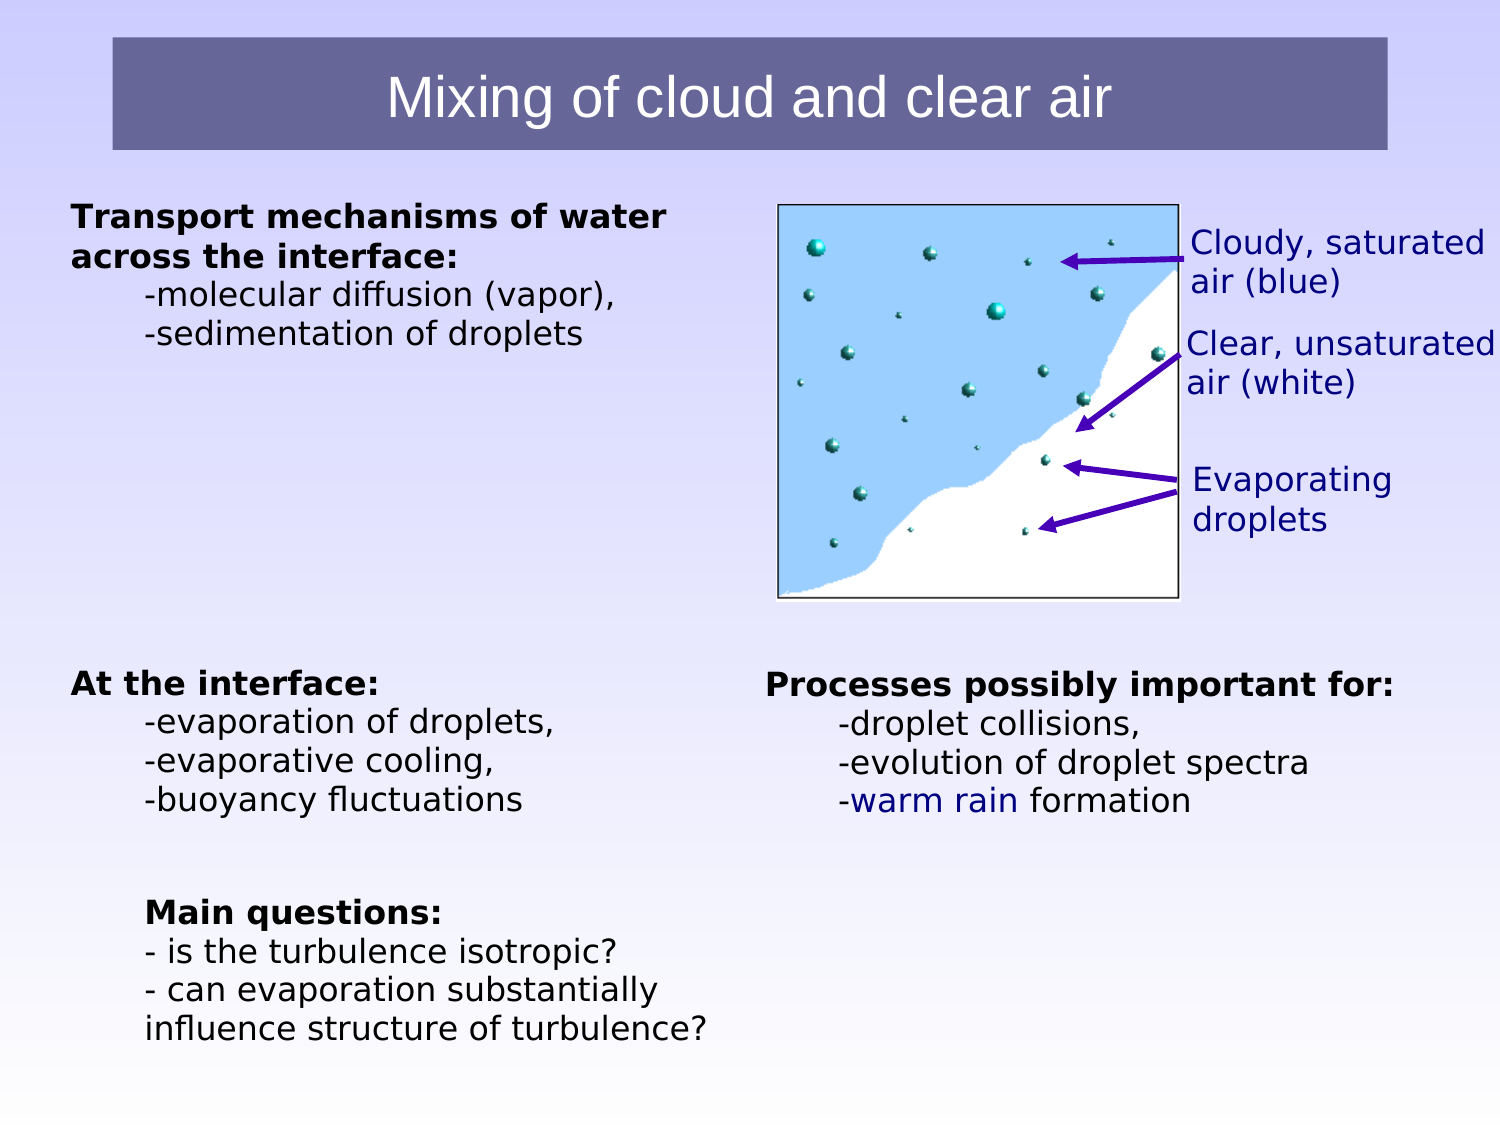

Mixing of cloud and clear air
Transport mechanisms of water across the interface:
	-molecular diffusion (vapor),
	-sedimentation of droplets
Cloudy, saturated air (blue)‏
Clear, unsaturated air (white)‏
Evaporating
droplets
At the interface:
	-evaporation of droplets,
	-evaporative cooling,
	-buoyancy fluctuations
Processes possibly important for:
	-droplet collisions,
	-evolution of droplet spectra
	-warm rain formation
Main questions:
- is the turbulence isotropic?
- can evaporation substantially influence structure of turbulence?